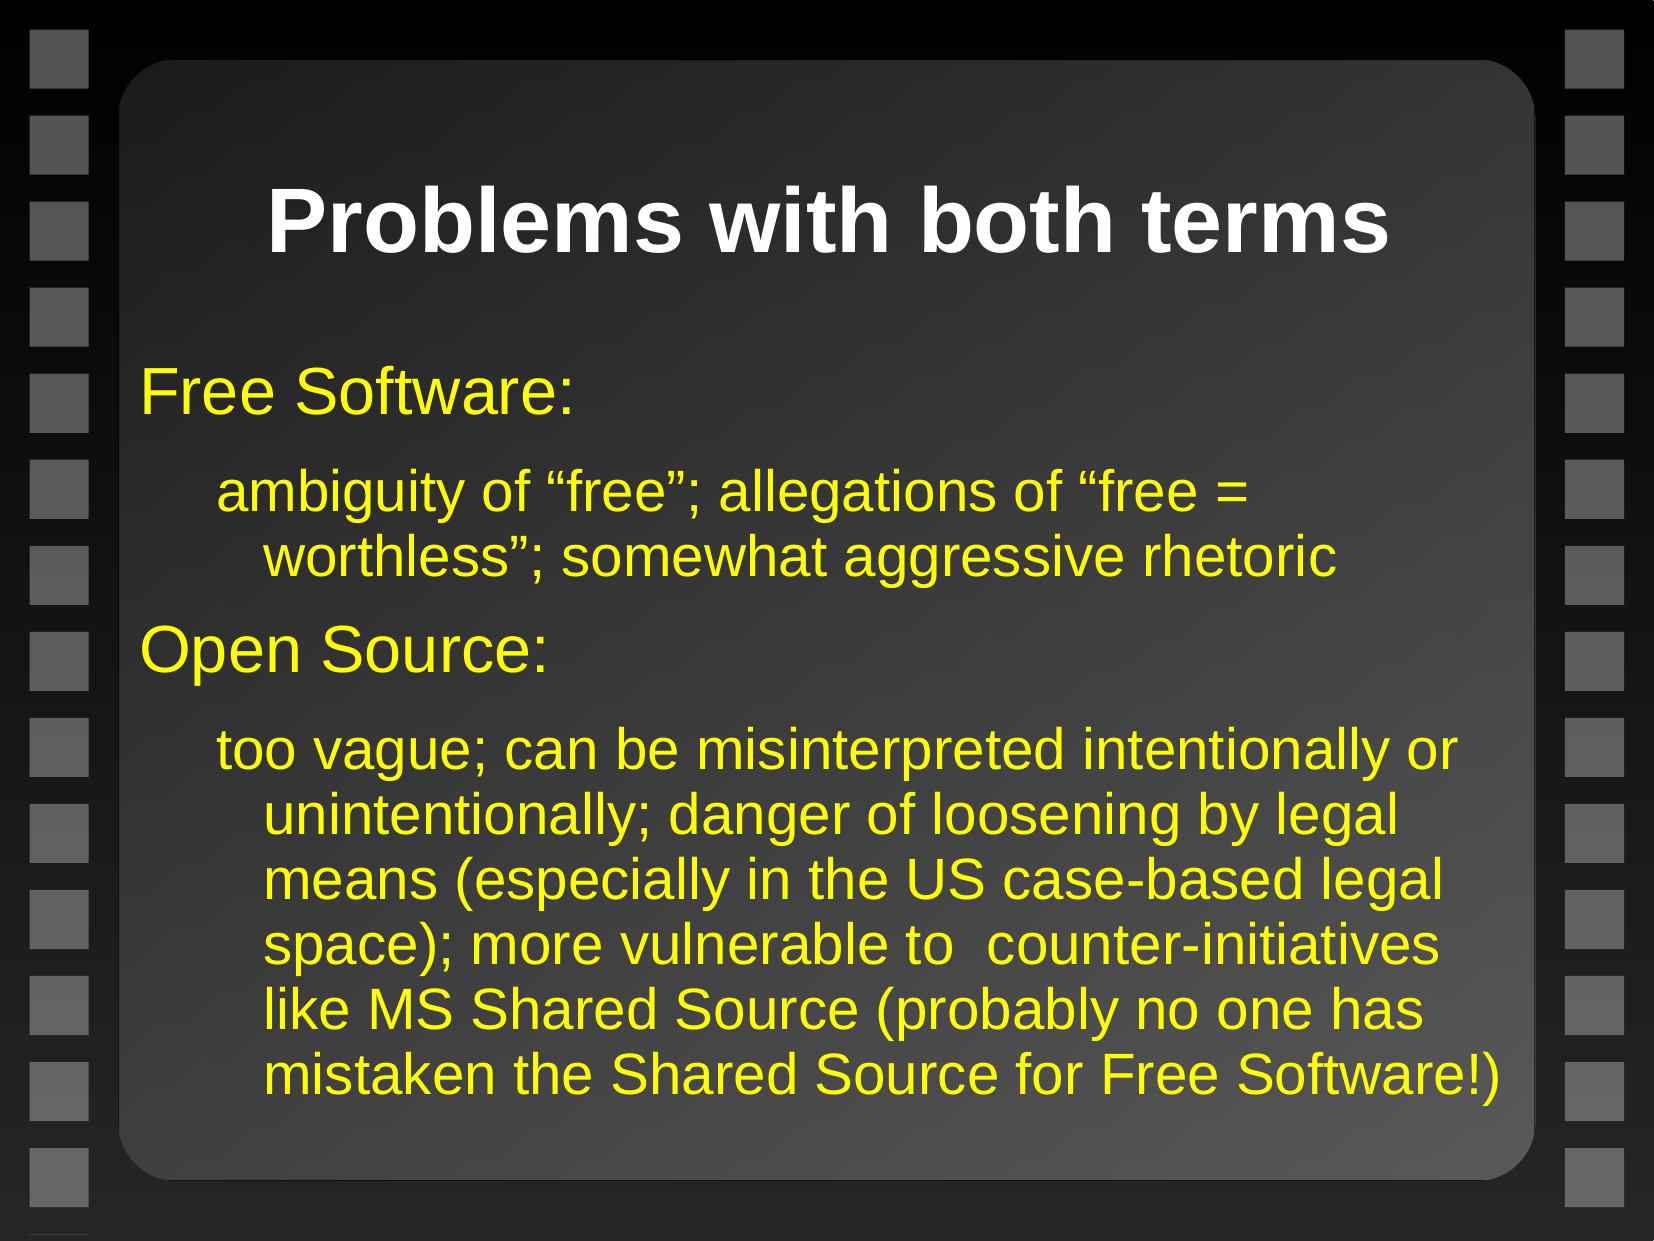

# Problems with both terms
Free Software:
ambiguity of “free”; allegations of “free = worthless”; somewhat aggressive rhetoric
Open Source:
too vague; can be misinterpreted intentionally or unintentionally; danger of loosening by legal means (especially in the US case-based legal space); more vulnerable to counter-initiatives like MS Shared Source (probably no one has mistaken the Shared Source for Free Software!)